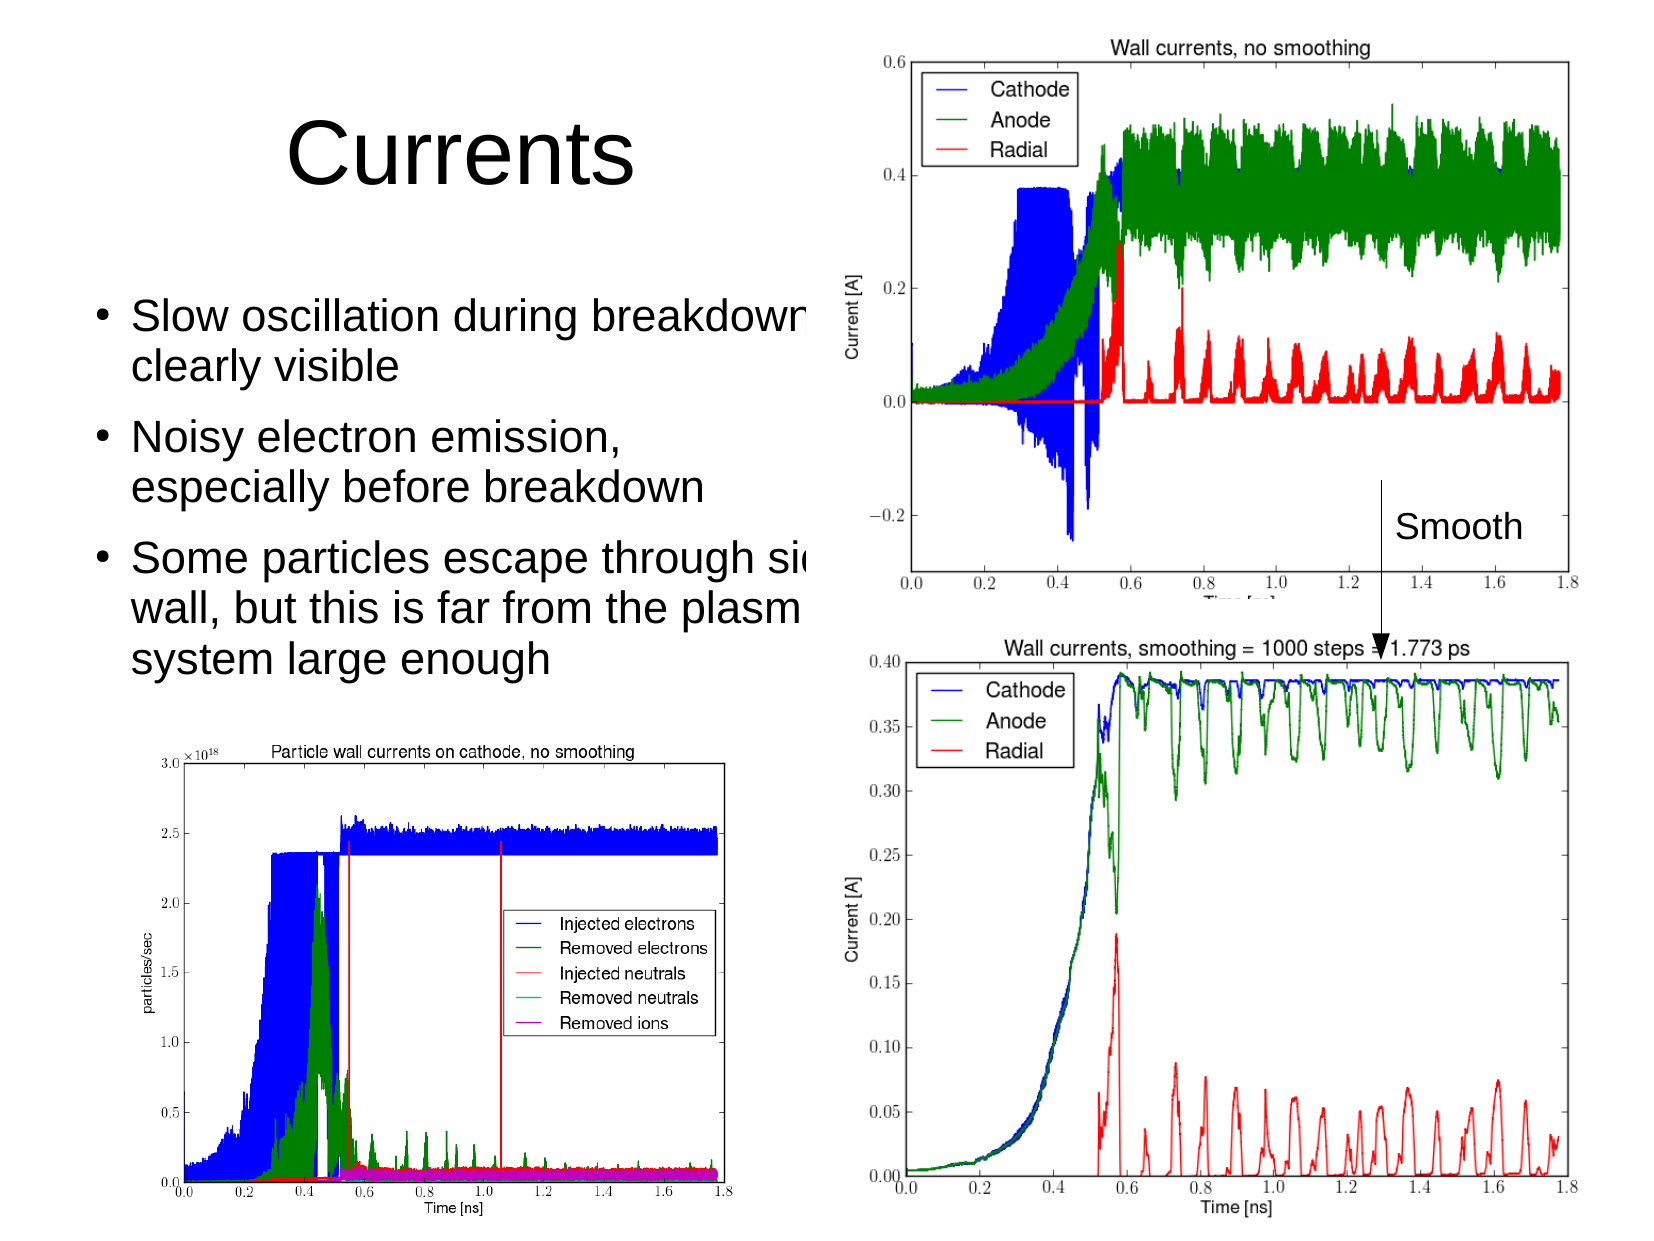

# Currents
Slow oscillation during breakdown clearly visible
Noisy electron emission,
especially before breakdown
Some particles escape through side wall, but this is far from the plasma => system large enough
Smooth